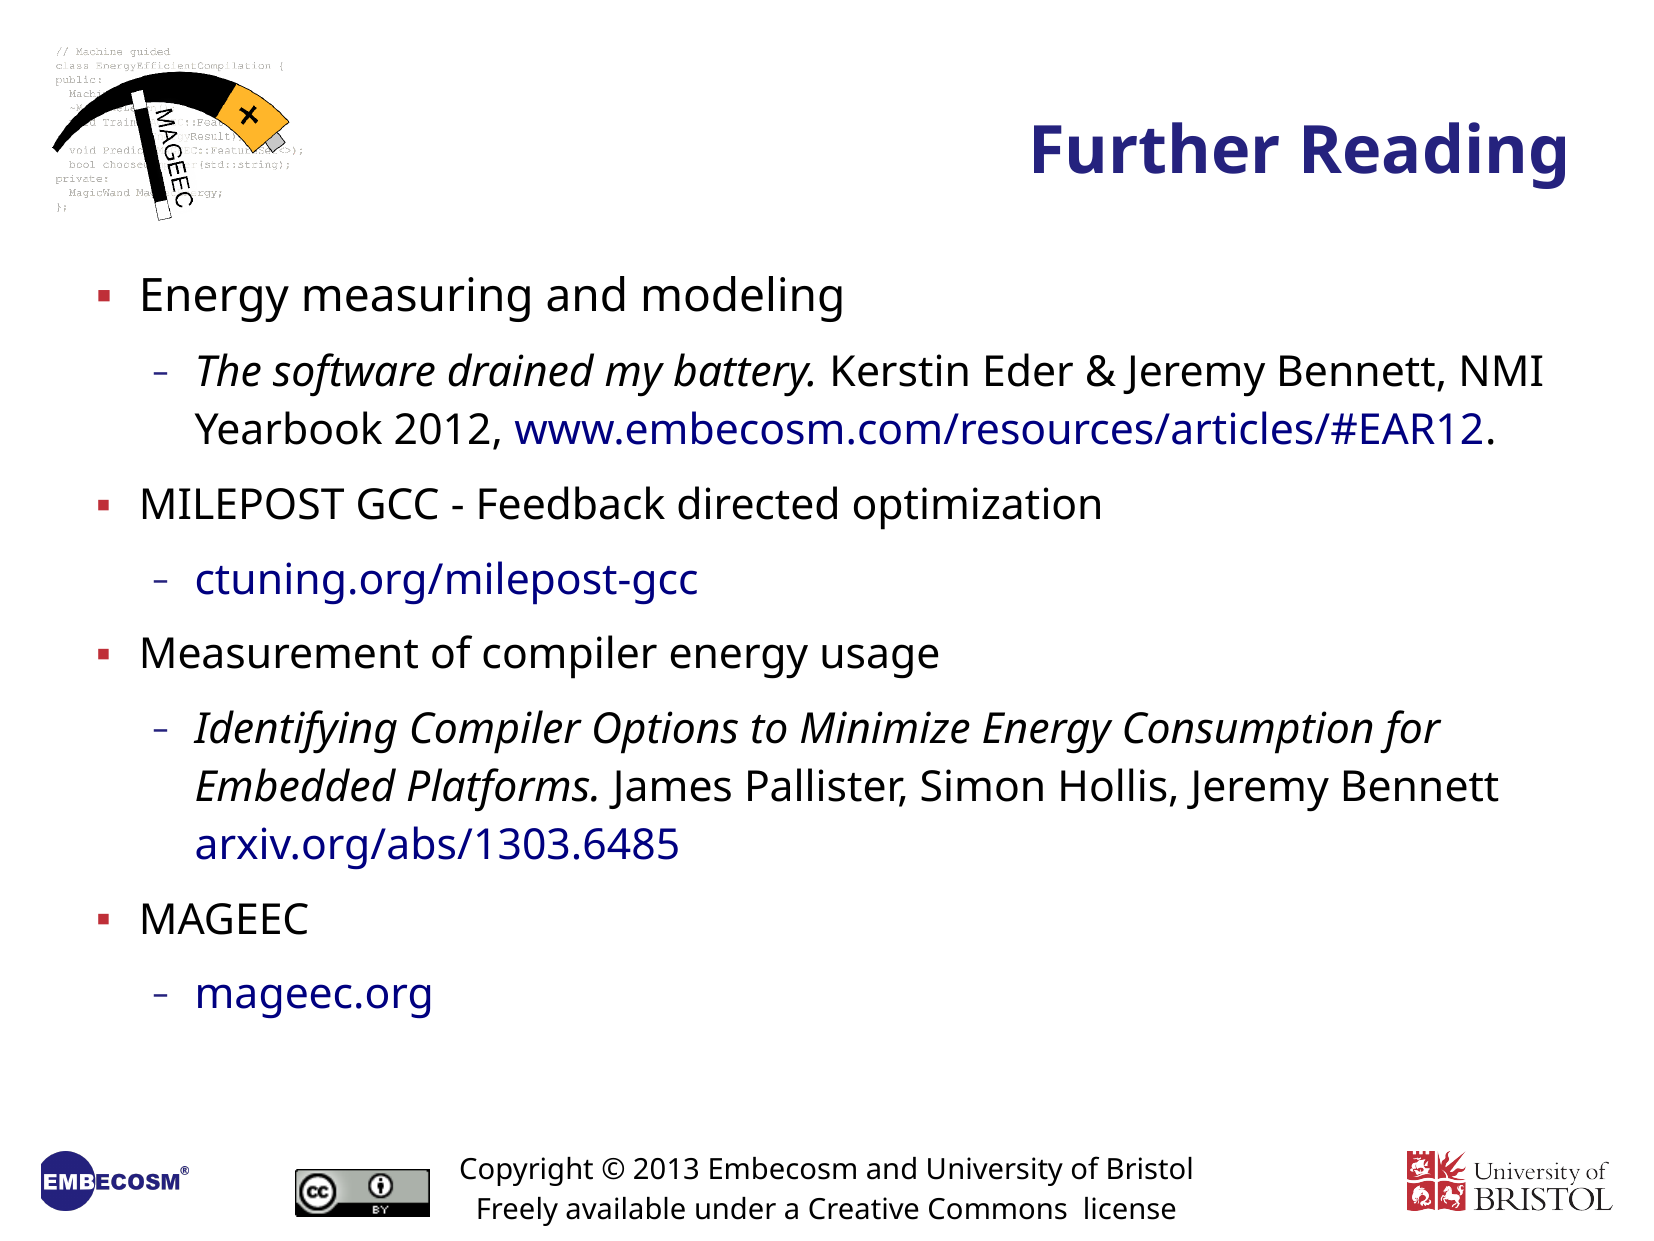

# Further Reading
Energy measuring and modeling
The software drained my battery. Kerstin Eder & Jeremy Bennett, NMI Yearbook 2012, www.embecosm.com/resources/articles/#EAR12.
MILEPOST GCC - Feedback directed optimization
ctuning.org/milepost-gcc
Measurement of compiler energy usage
Identifying Compiler Options to Minimize Energy Consumption for Embedded Platforms. James Pallister, Simon Hollis, Jeremy Bennett arxiv.org/abs/1303.6485
MAGEEC
mageec.org